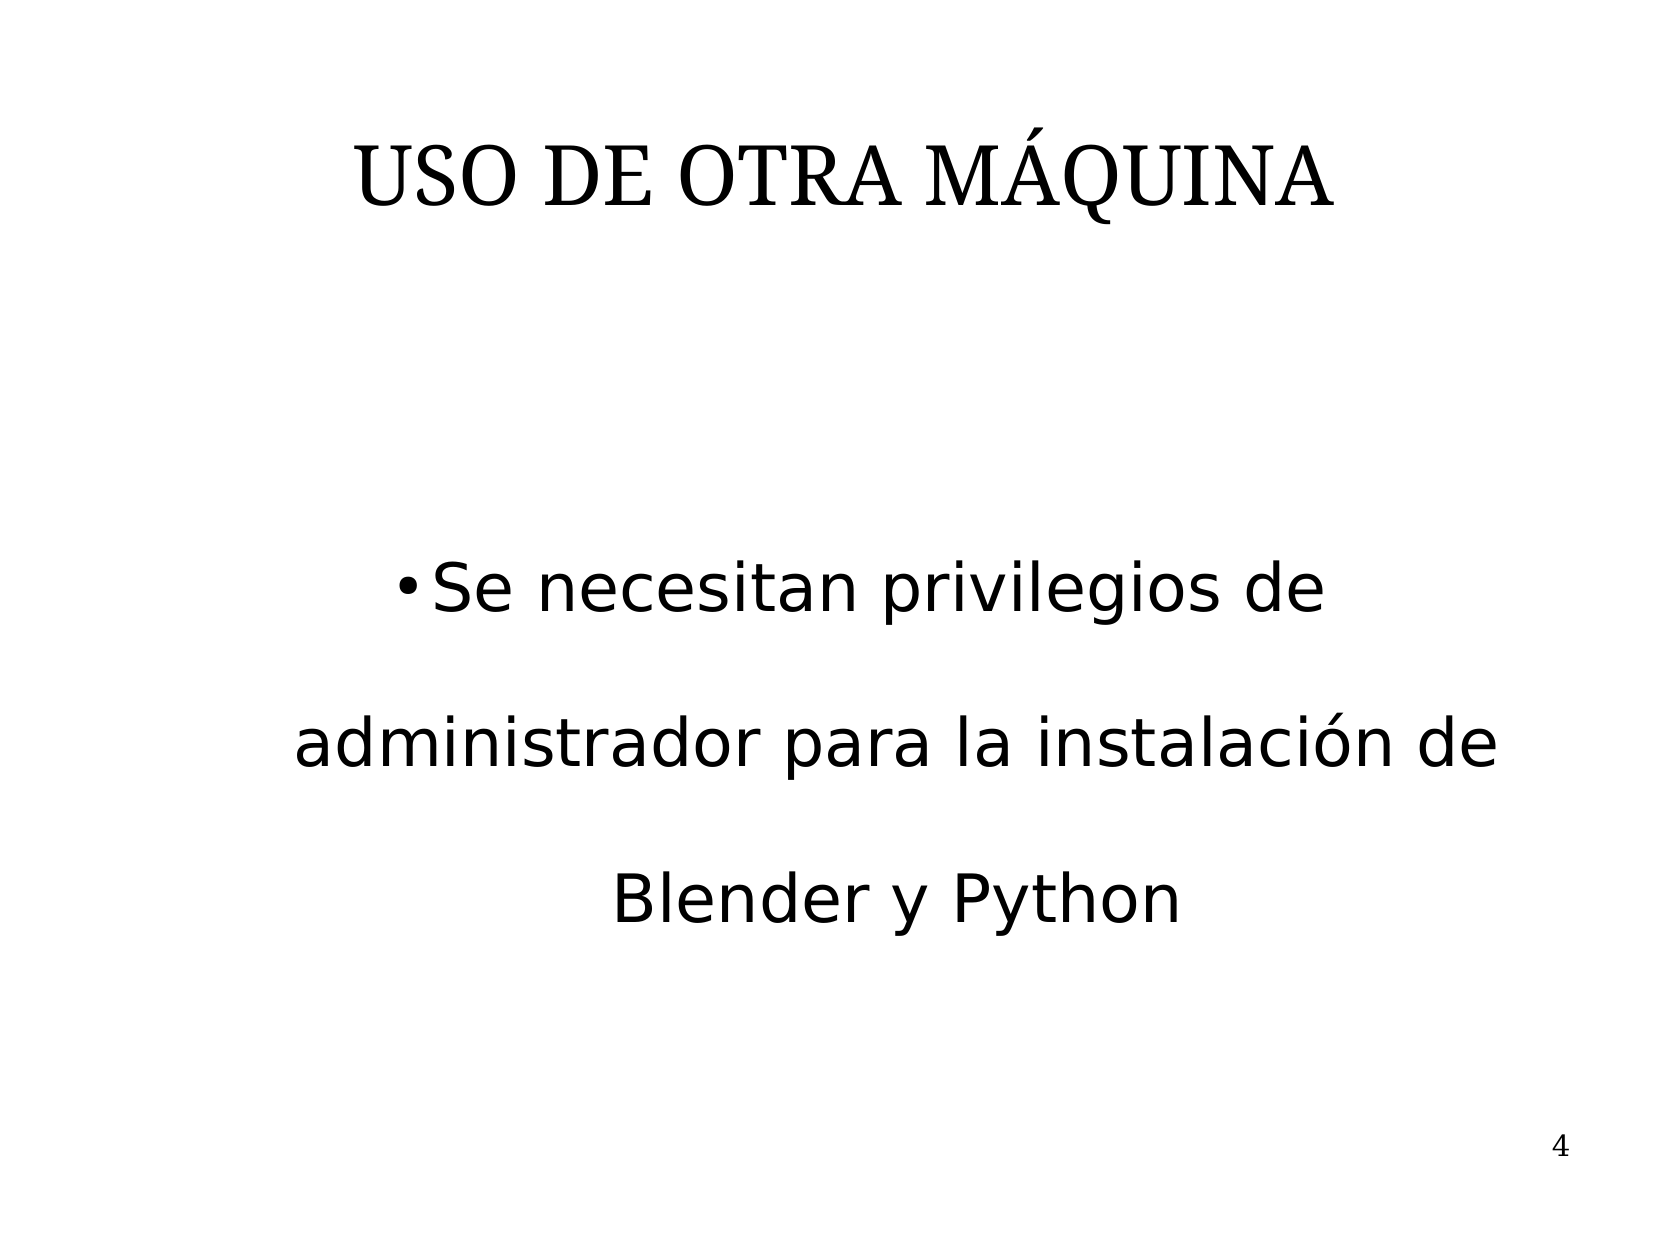

# USO DE OTRA MÁQUINA
Se necesitan privilegios de administrador para la instalación de Blender y Python
4